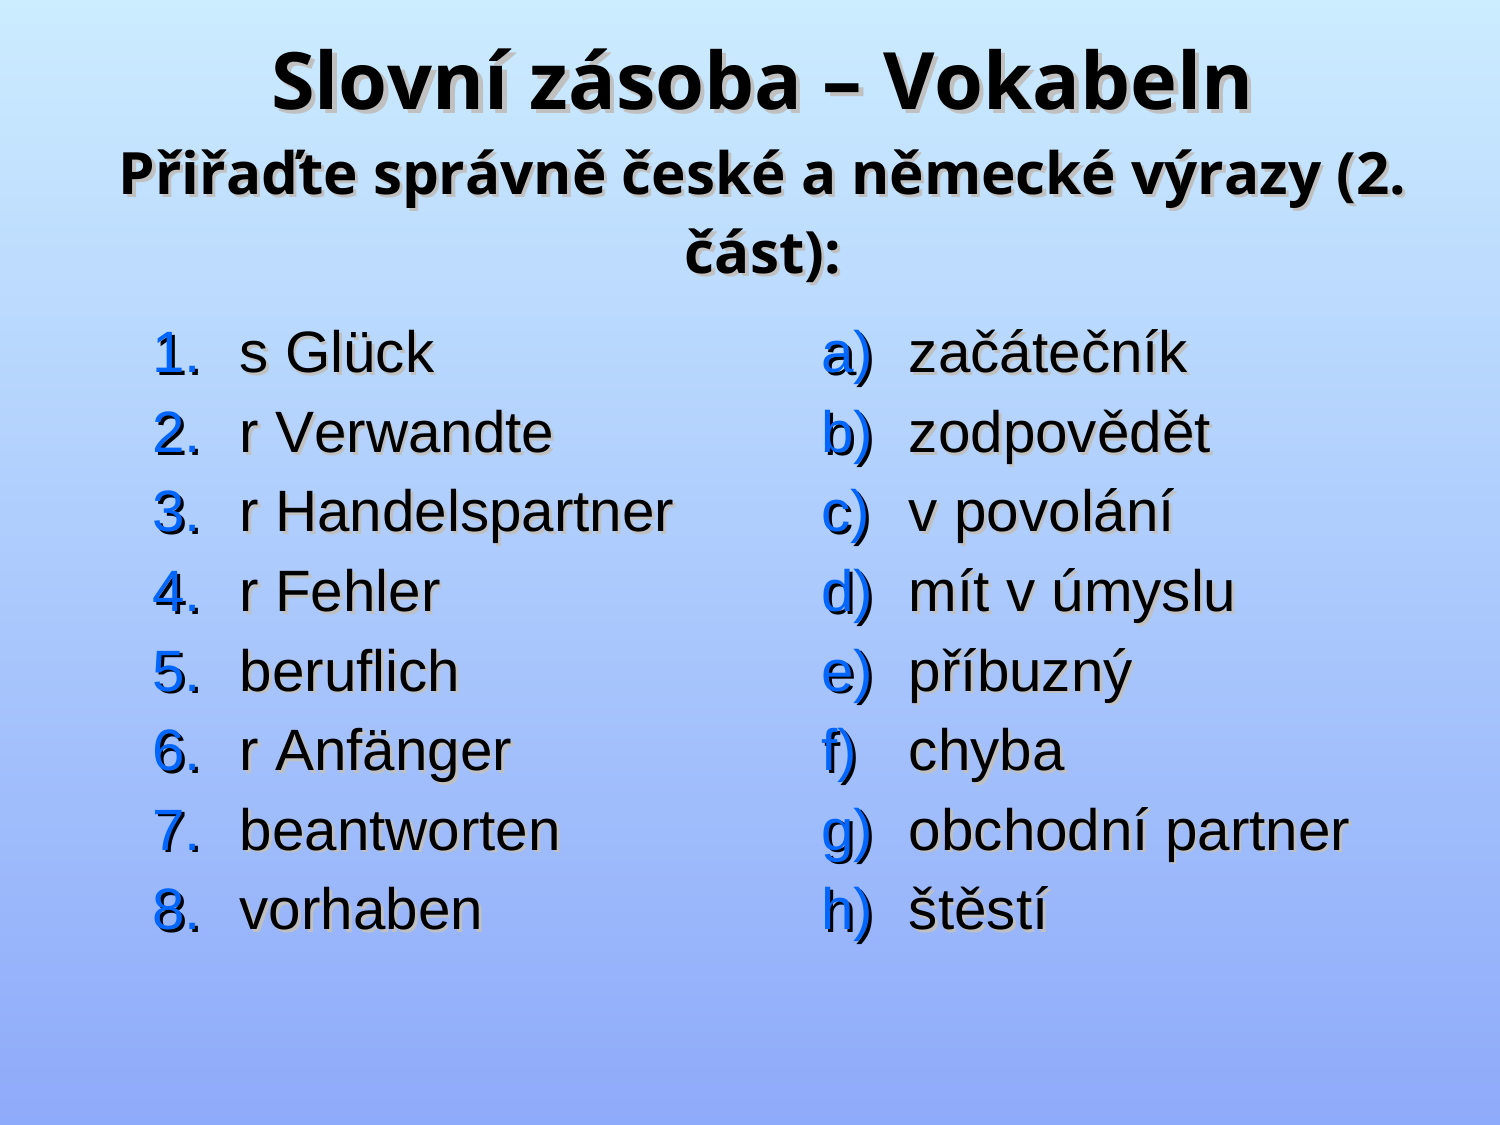

# Slovní zásoba – Vokabeln Přiřaďte správně české a německé výrazy (2. část):
s Glück
r Verwandte
r Handelspartner
r Fehler
beruflich
r Anfänger
beantworten
vorhaben
začátečník
zodpovědět
v povolání
mít v úmyslu
příbuzný
chyba
obchodní partner
štěstí